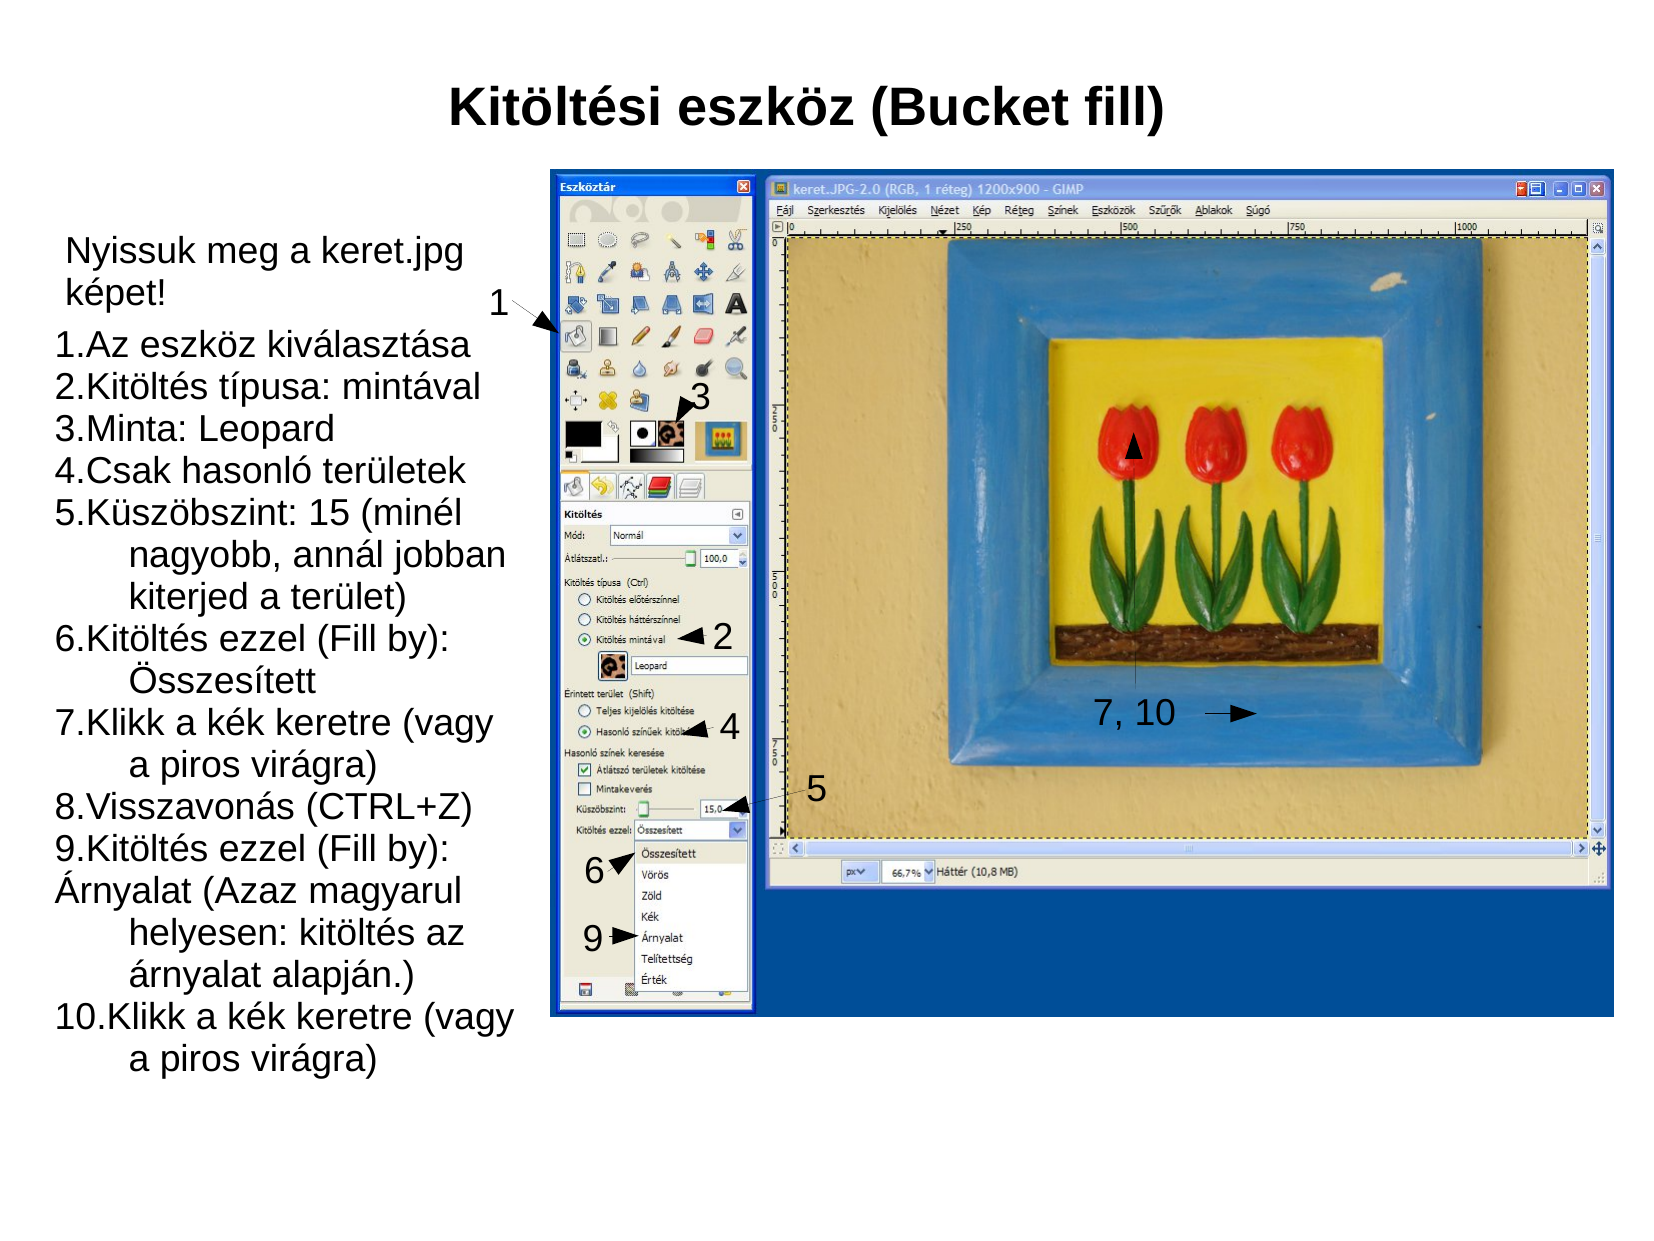

Kitöltési eszköz (Bucket fill)
Nyissuk meg a keret.jpg
képet!
1
Az eszköz kiválasztása
Kitöltés típusa: mintával
Minta: Leopard
Csak hasonló területek
Küszöbszint: 15 (minél
	nagyobb, annál jobban
	kiterjed a terület)
Kitöltés ezzel (Fill by):
	Összesített
Klikk a kék keretre (vagy
	a piros virágra)
Visszavonás (CTRL+Z)
Kitöltés ezzel (Fill by):
Árnyalat (Azaz magyarul
	helyesen: kitöltés az
	árnyalat alapján.)
Klikk a kék keretre (vagy
	a piros virágra)
3
2
7, 10
4
5
6
9